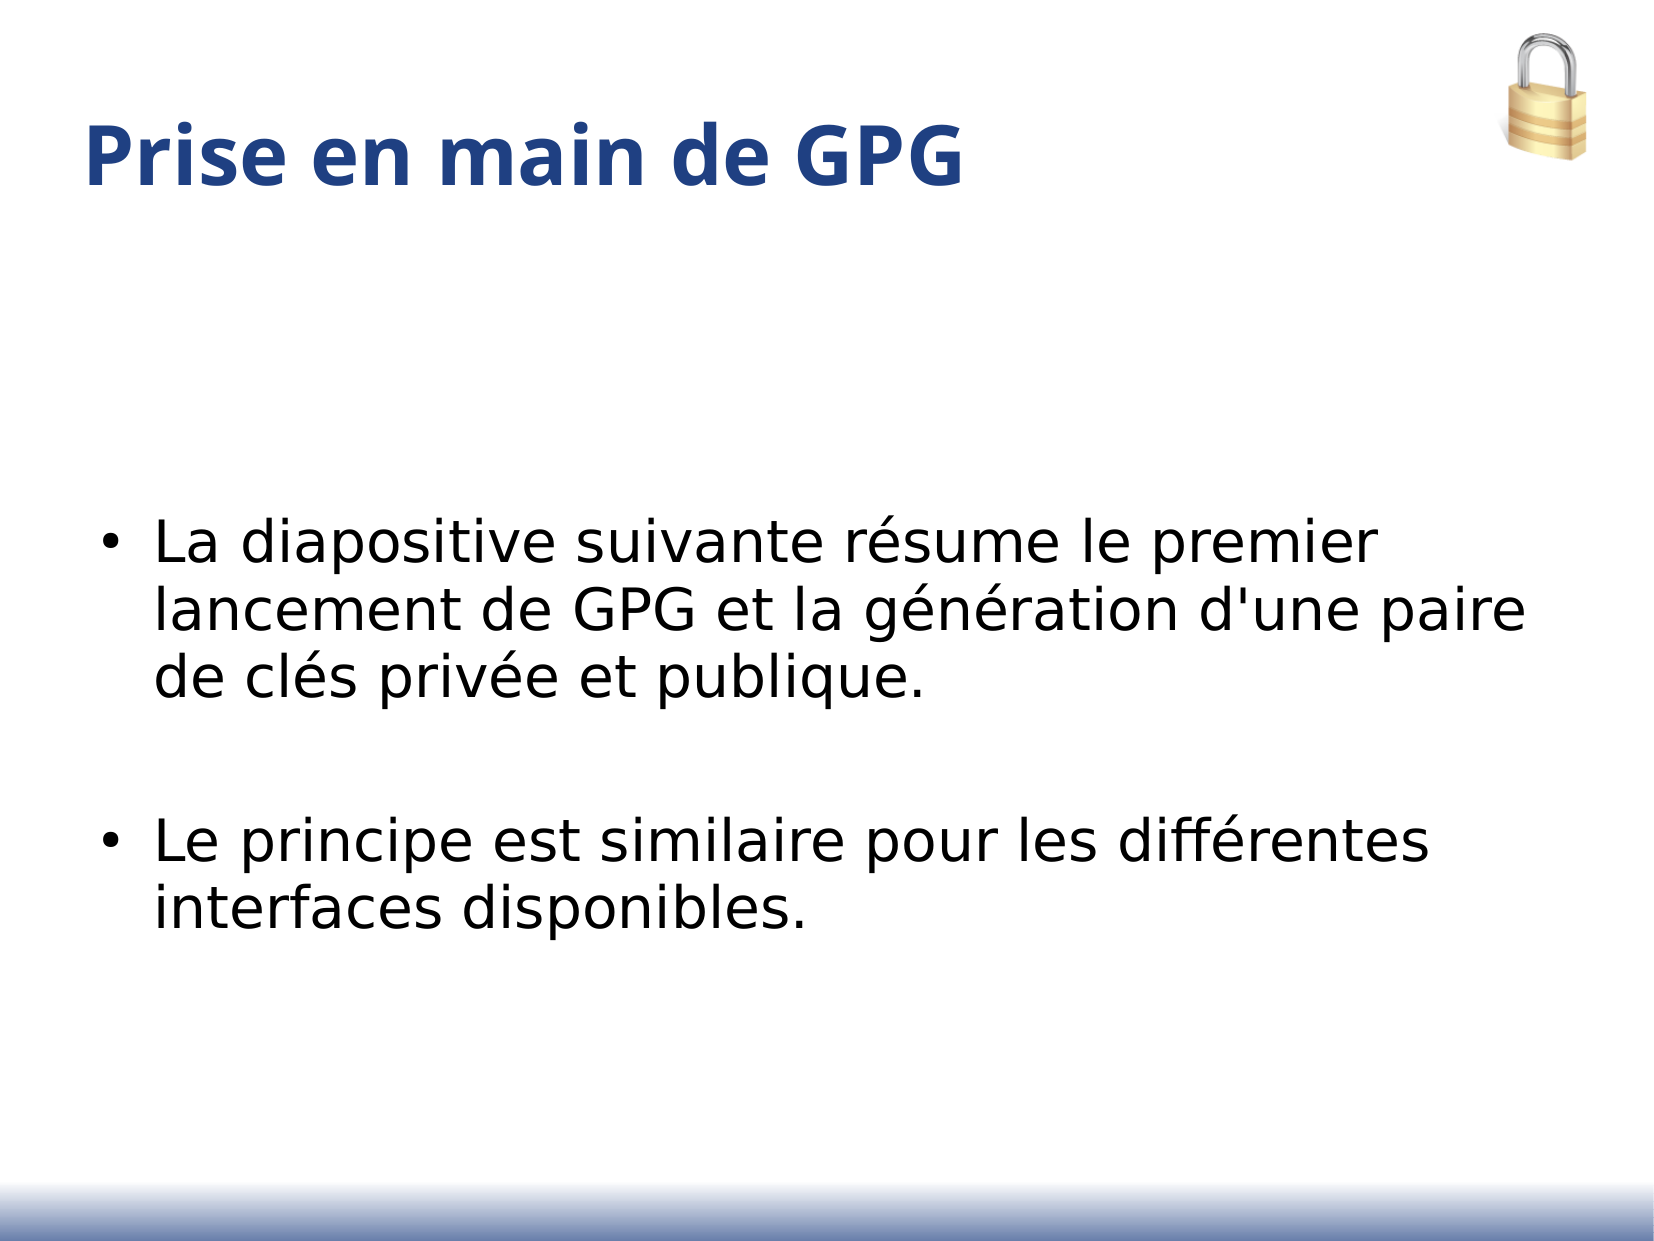

# Prise en main de GPG
La diapositive suivante résume le premier lancement de GPG et la génération d'une paire de clés privée et publique.
Le principe est similaire pour les différentes interfaces disponibles.